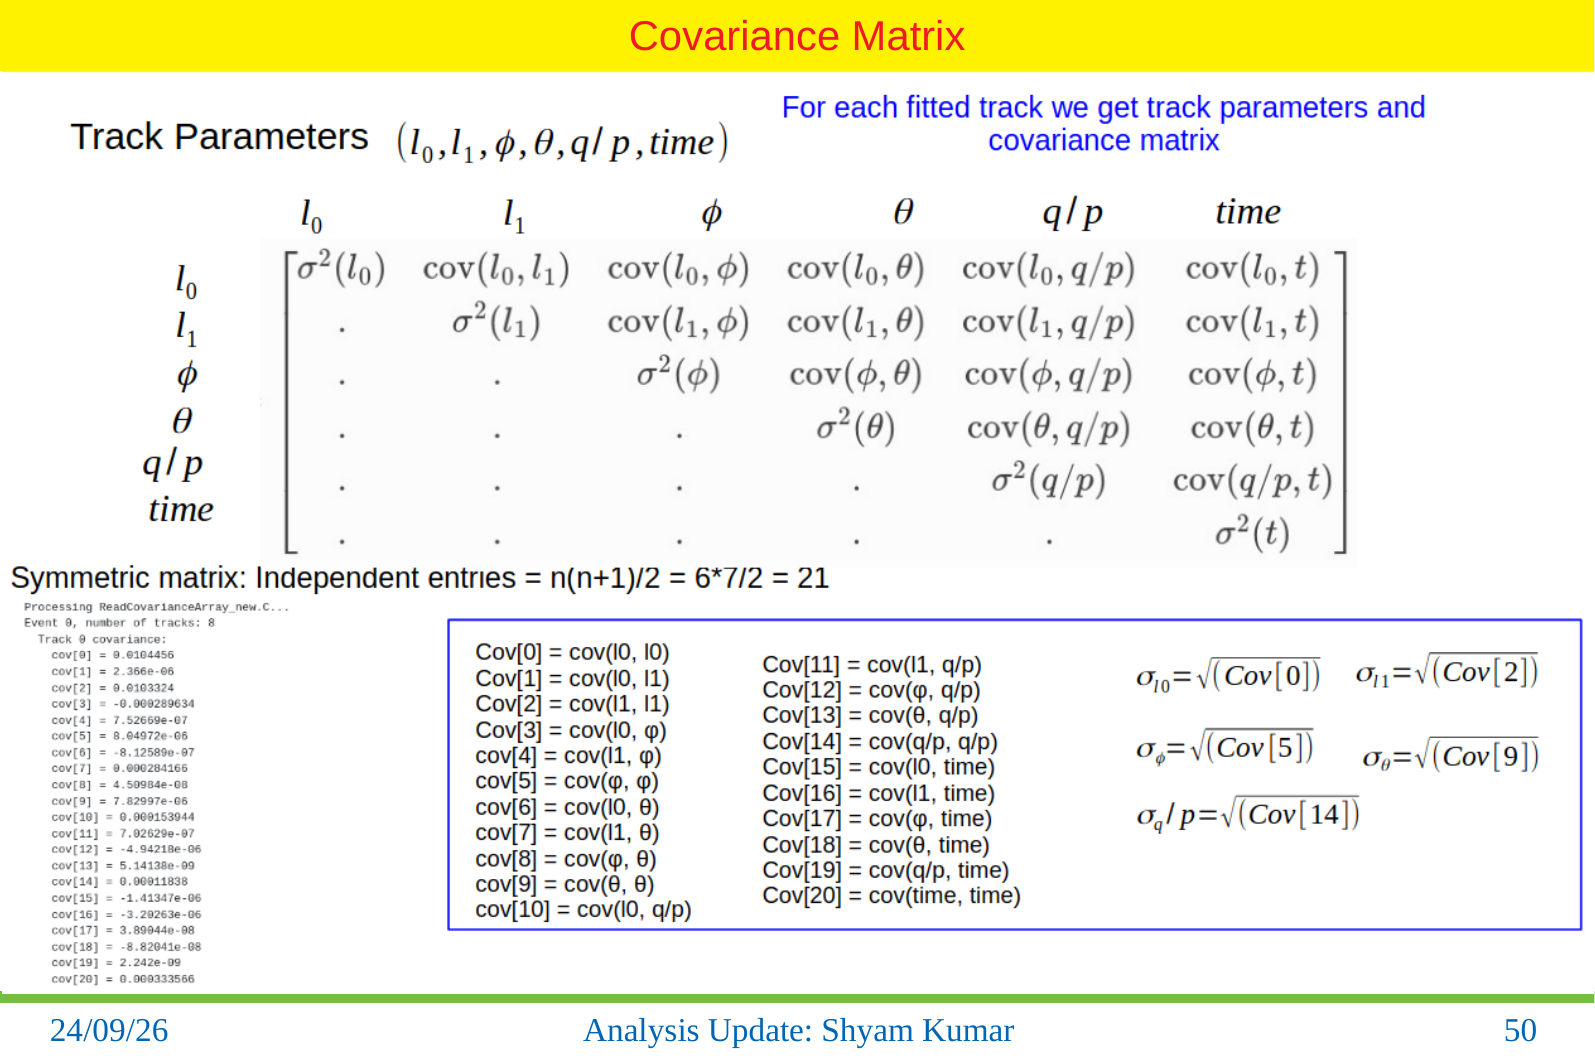

# Covariance Matrix
Analysis Update: Shyam Kumar
50